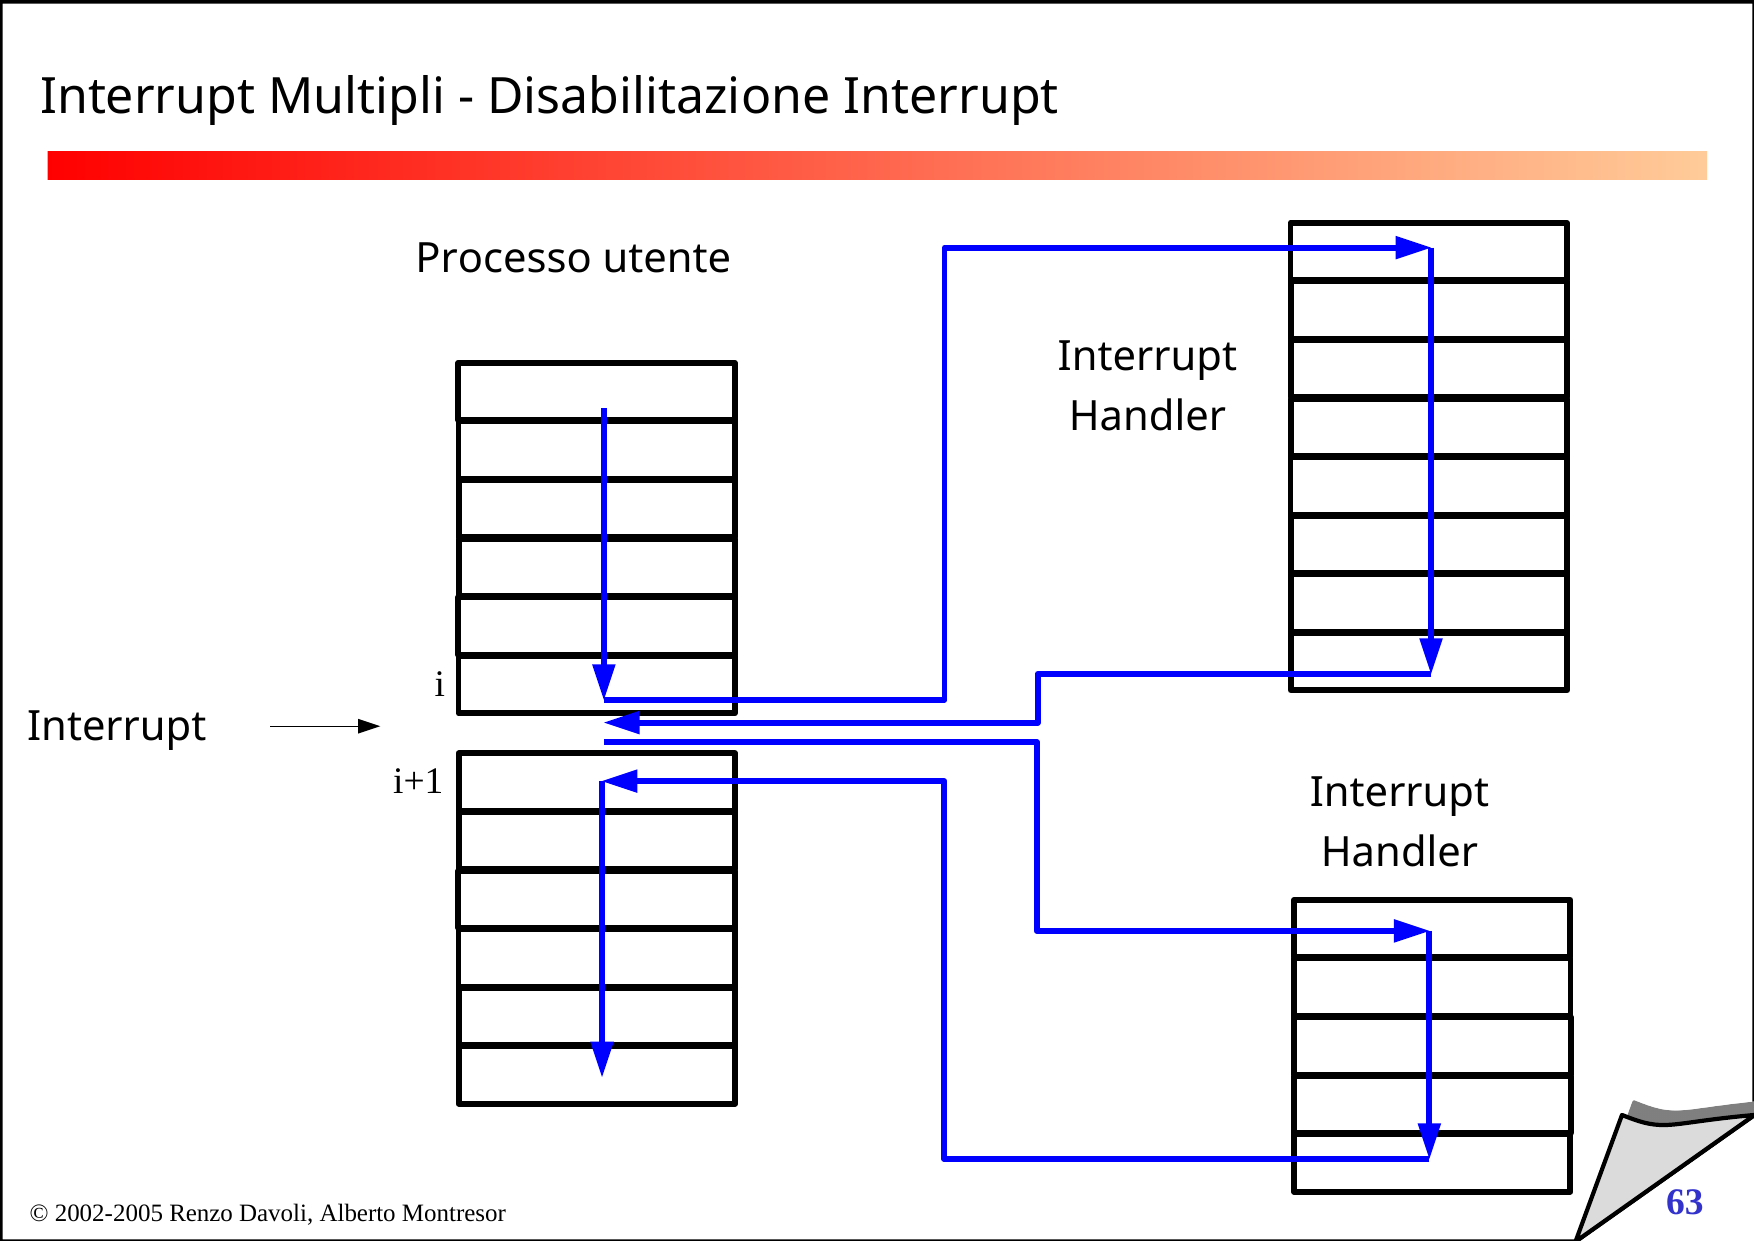

# Interrupt Multipli - Disabilitazione Interrupt
Processo utente
Interrupt
Handler
i
Interrupt
i+1
Interrupt
Handler